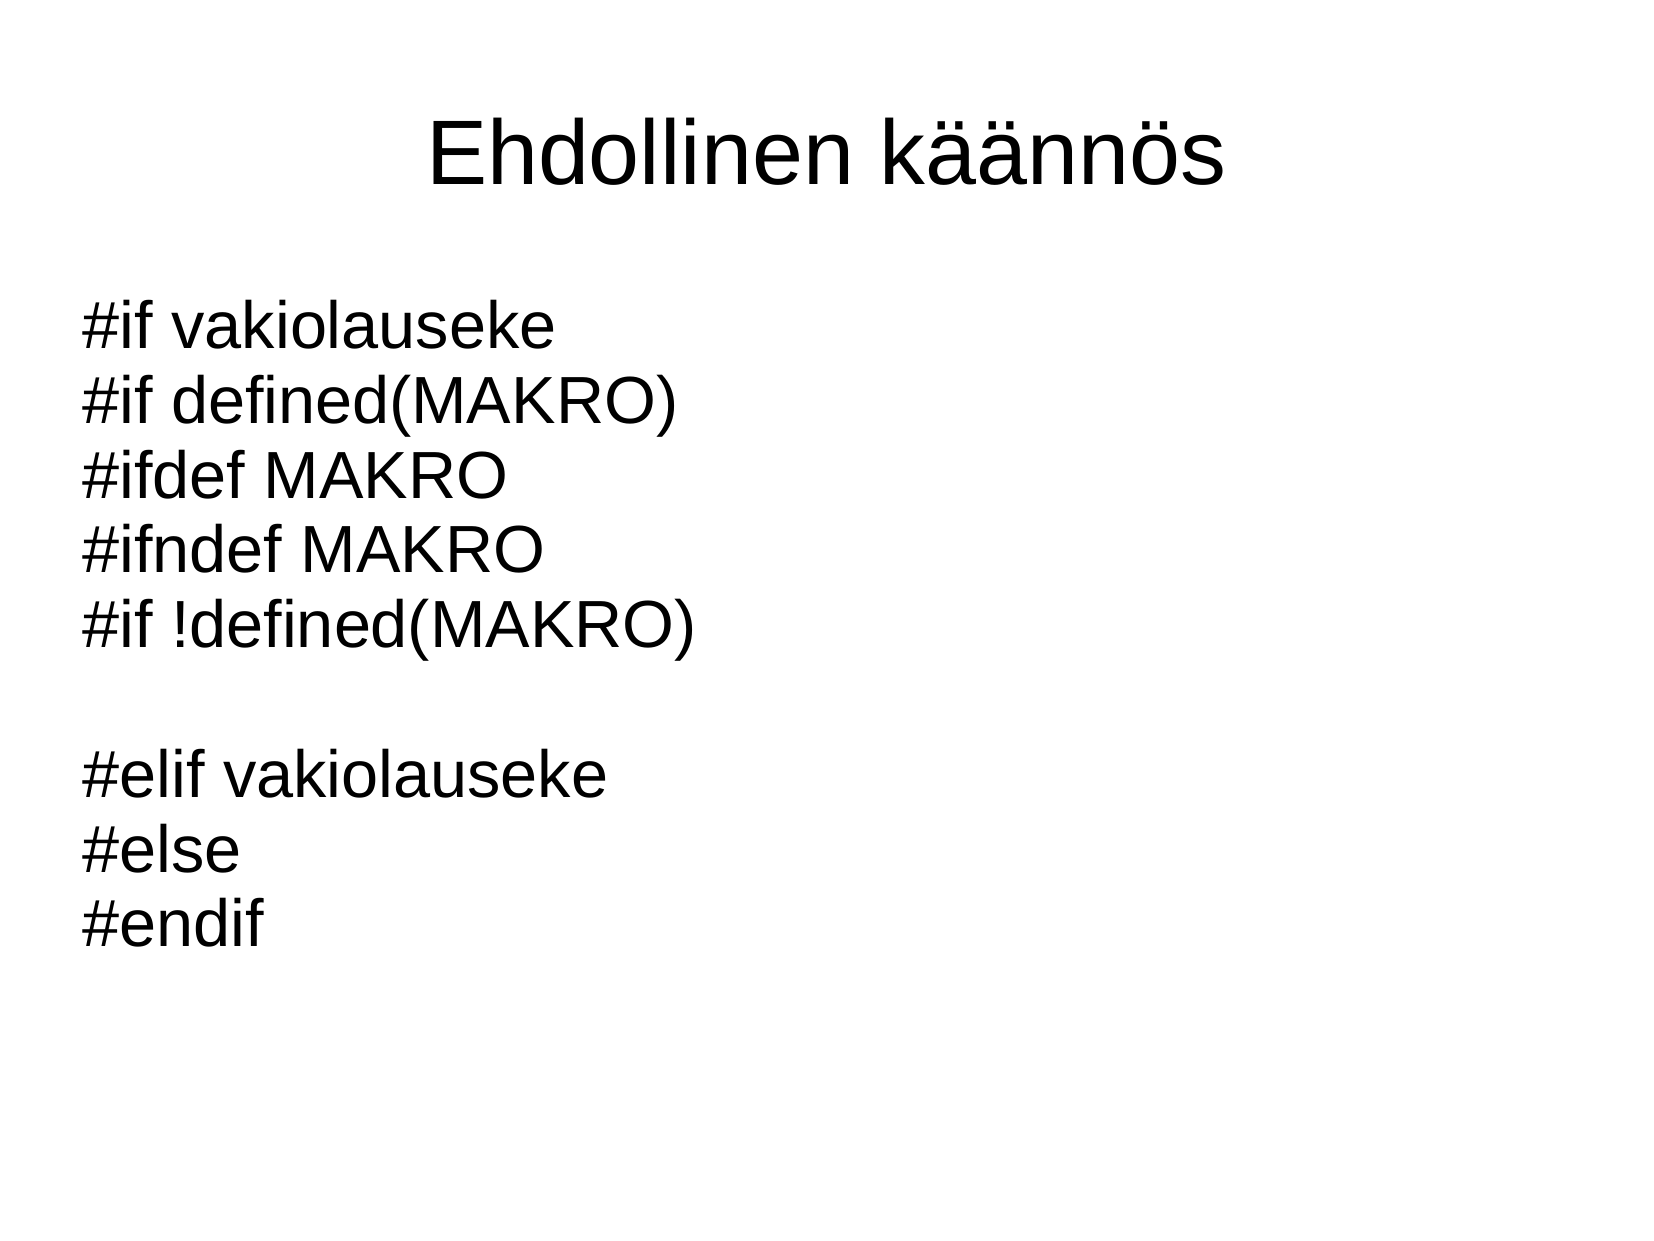

# Ehdollinen käännös
#if vakiolauseke
#if defined(MAKRO)
#ifdef MAKRO
#ifndef MAKRO
#if !defined(MAKRO)
#elif vakiolauseke
#else
#endif